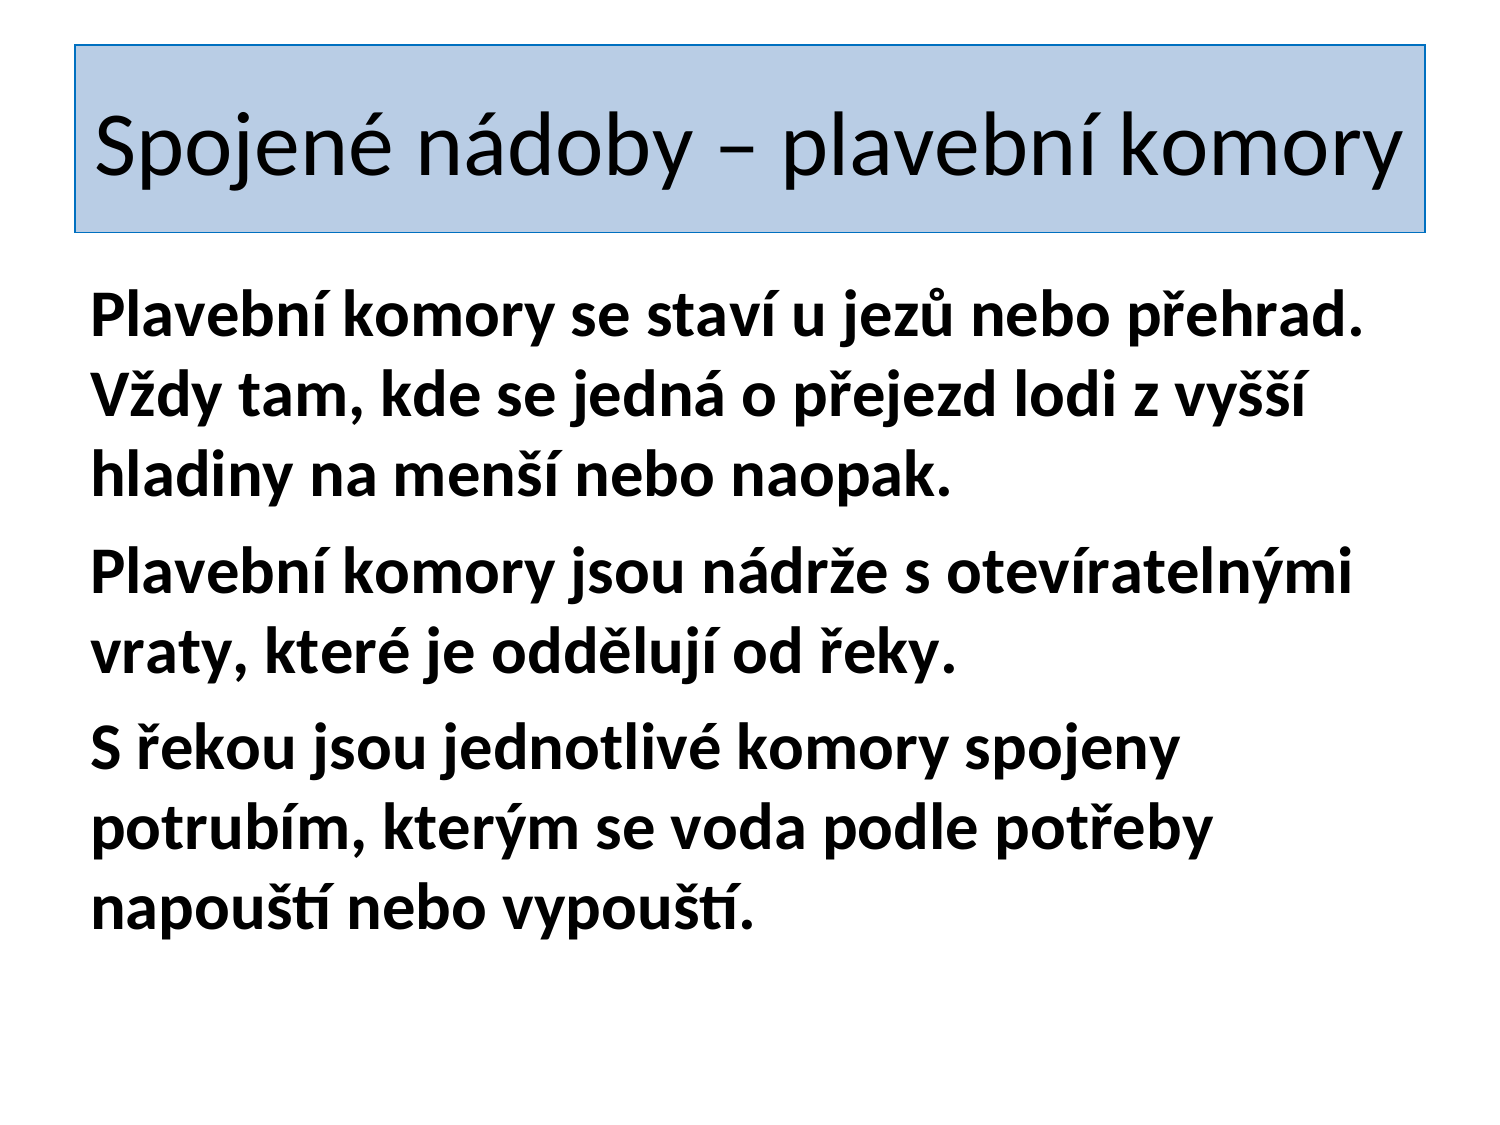

# Spojené nádoby – plavební komory
Plavební komory se staví u jezů nebo přehrad. Vždy tam, kde se jedná o přejezd lodi z vyšší hladiny na menší nebo naopak.
Plavební komory jsou nádrže s otevíratelnými vraty, které je oddělují od řeky.
S řekou jsou jednotlivé komory spojeny potrubím, kterým se voda podle potřeby napouští nebo vypouští.